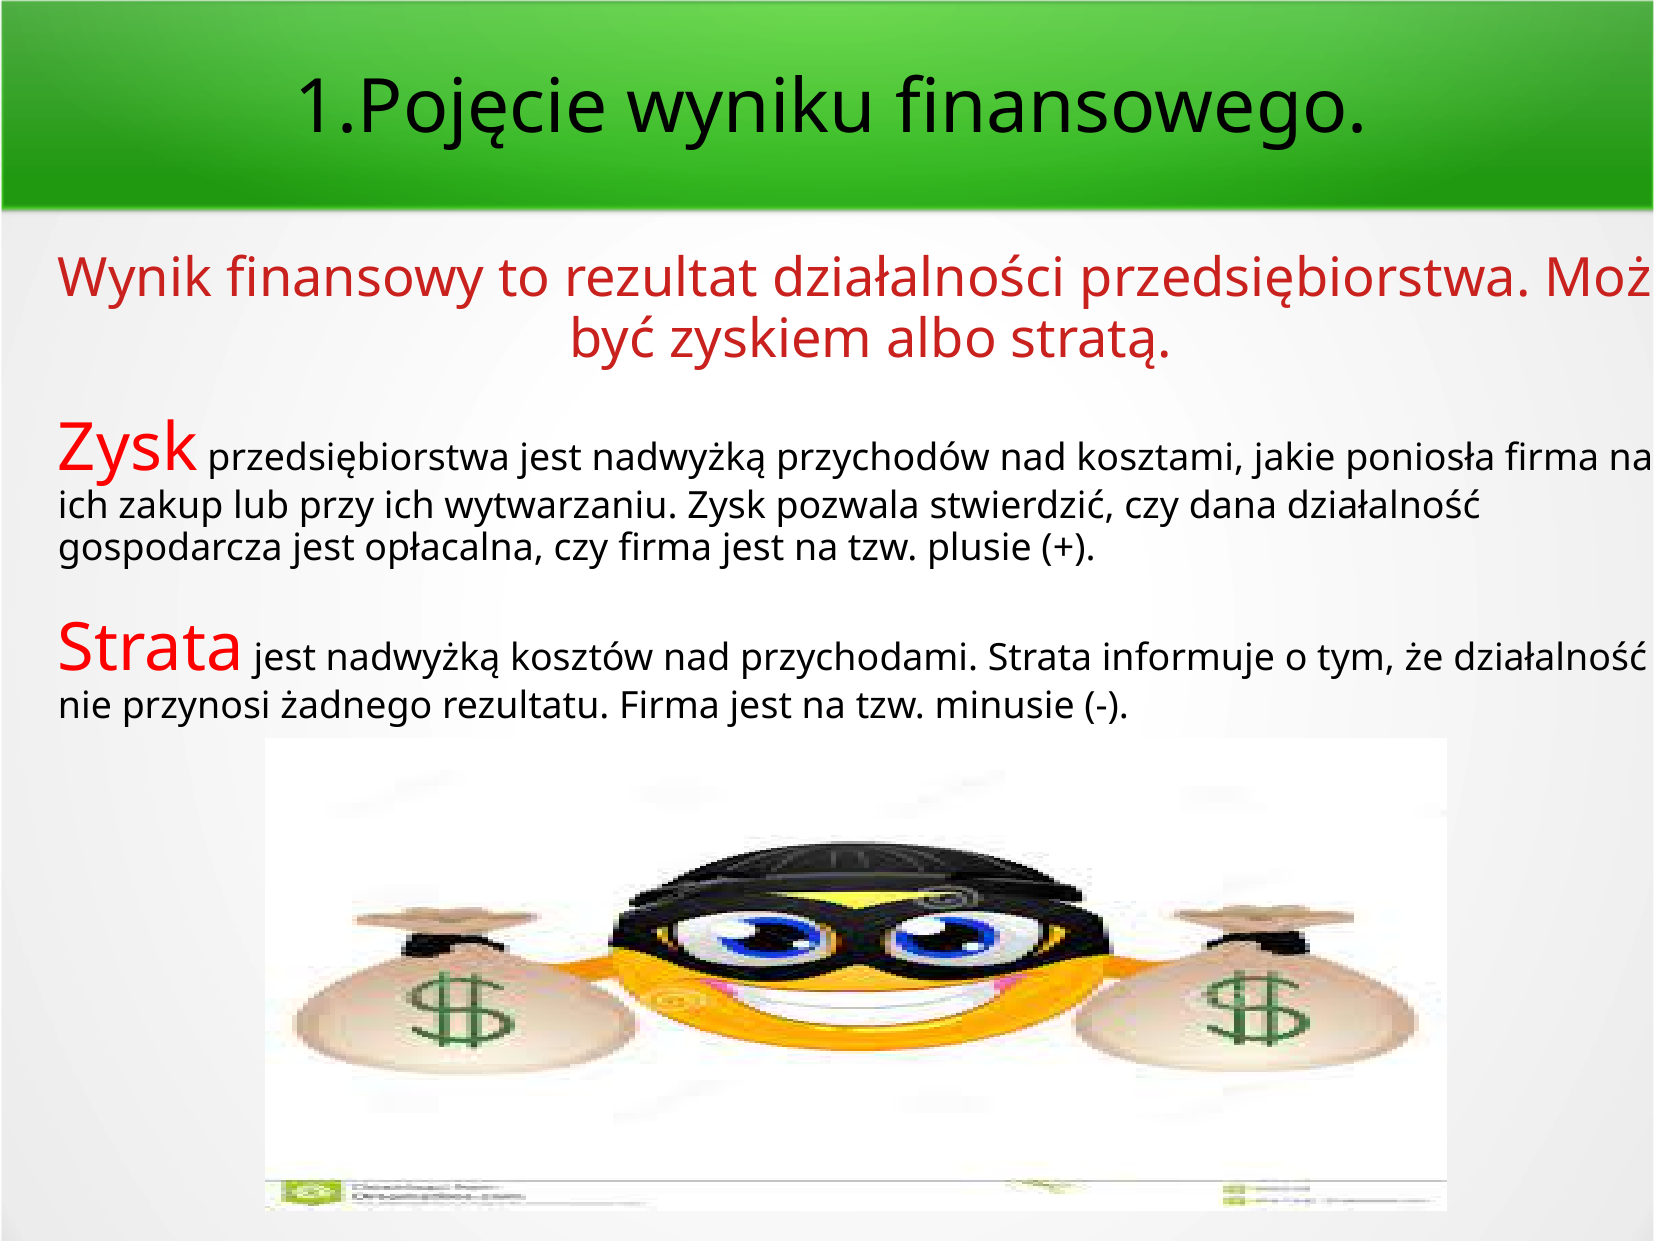

# 1.Pojęcie wyniku finansowego.
Wynik finansowy to rezultat działalności przedsiębiorstwa. Może być zyskiem albo stratą.
Zysk przedsiębiorstwa jest nadwyżką przychodów nad kosztami, jakie poniosła firma na ich zakup lub przy ich wytwarzaniu. Zysk pozwala stwierdzić, czy dana działalność gospodarcza jest opłacalna, czy firma jest na tzw. plusie (+).
Strata jest nadwyżką kosztów nad przychodami. Strata informuje o tym, że działalność nie przynosi żadnego rezultatu. Firma jest na tzw. minusie (-).